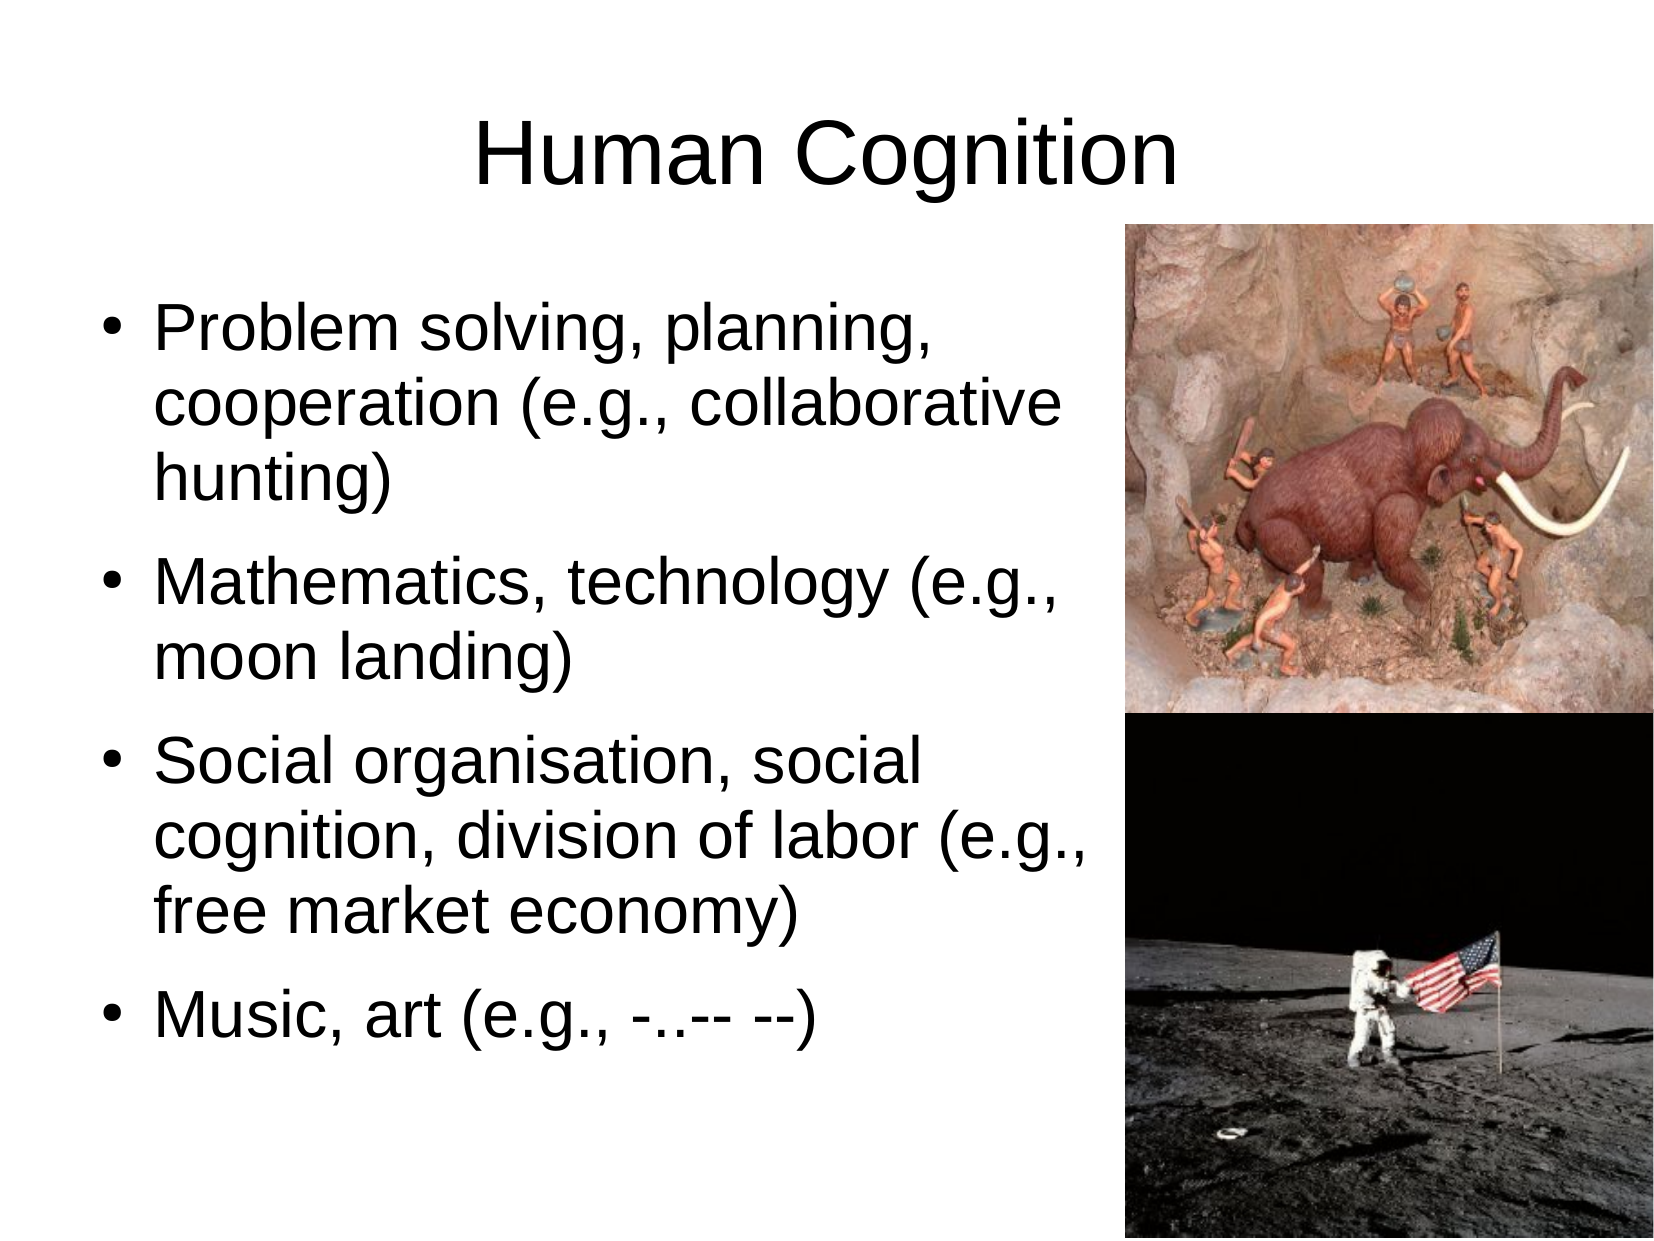

# Human Cognition
Problem solving, planning, cooperation (e.g., collaborative hunting)
Mathematics, technology (e.g., moon landing)
Social organisation, social cognition, division of labor (e.g., free market economy)
Music, art (e.g., -..-- --)